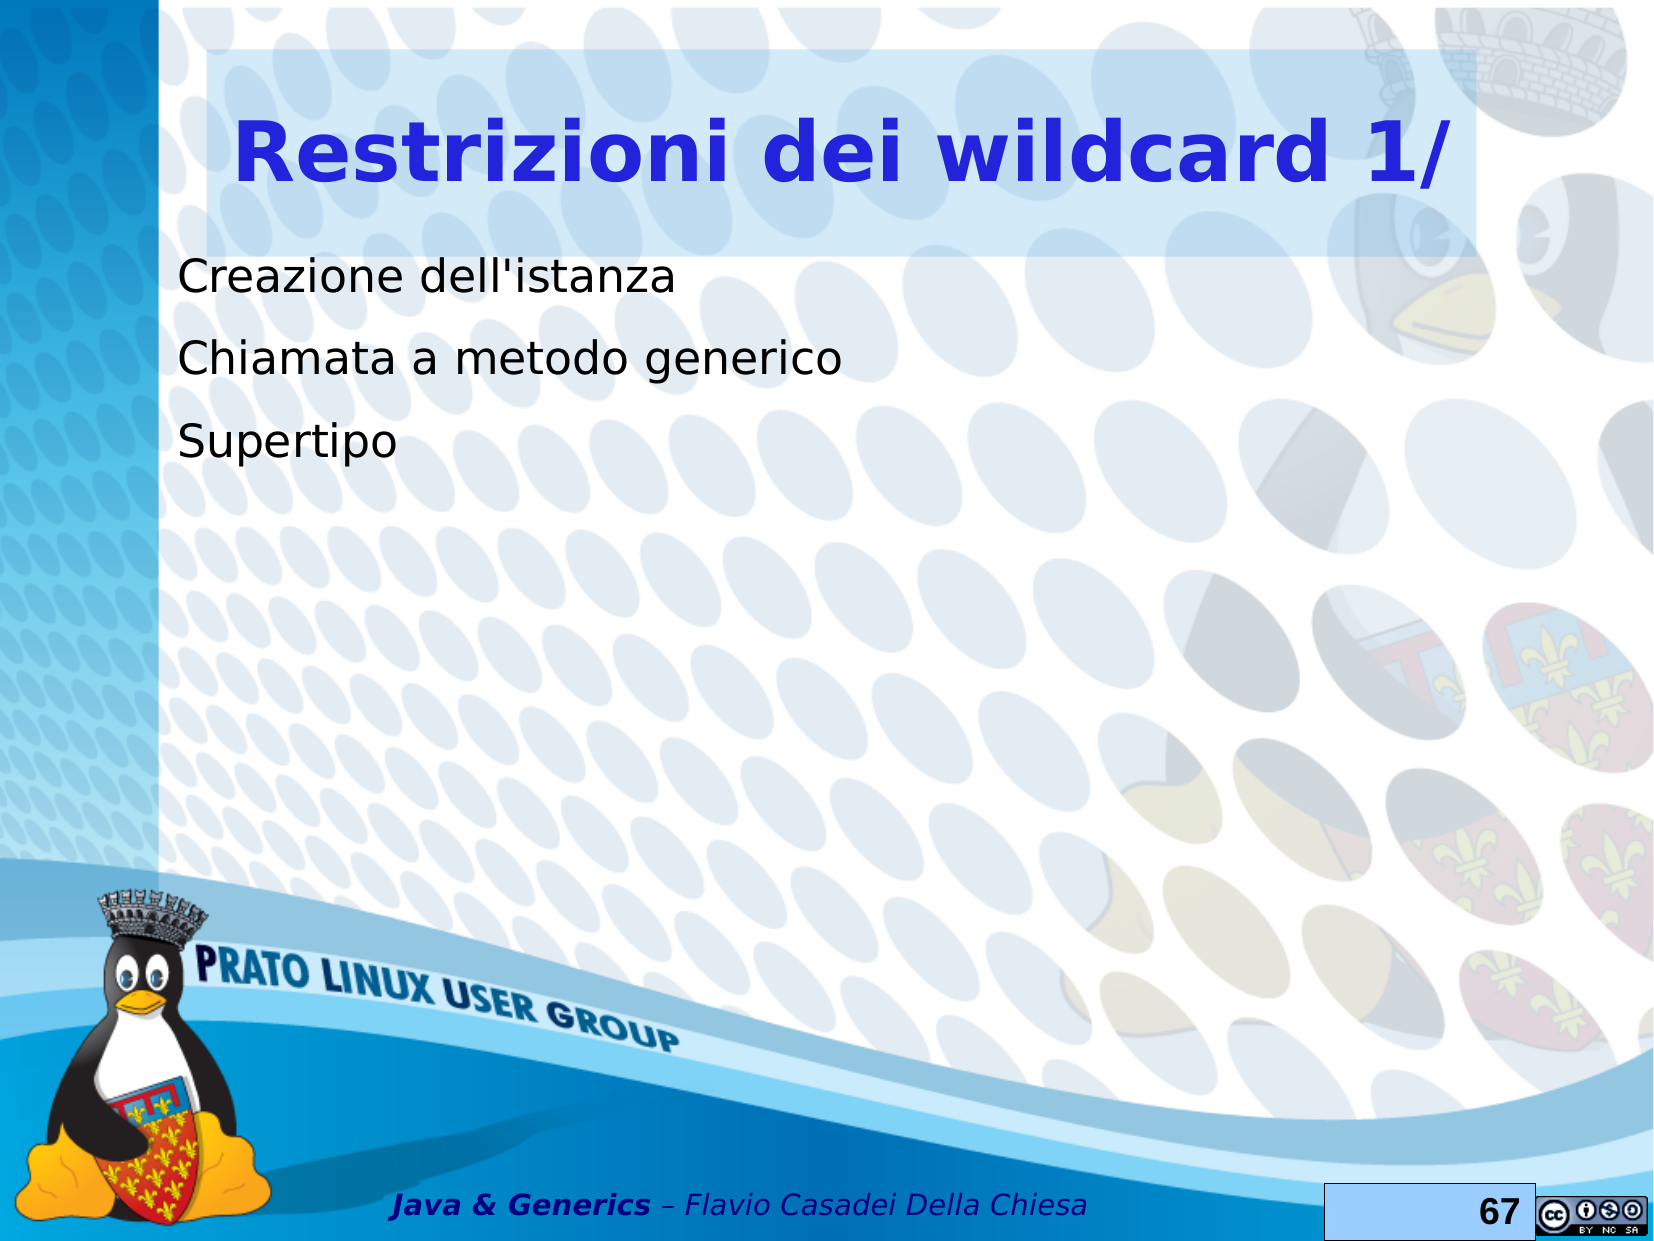

# Restrizioni dei wildcard 1/
Creazione dell'istanza
Chiamata a metodo generico
Supertipo